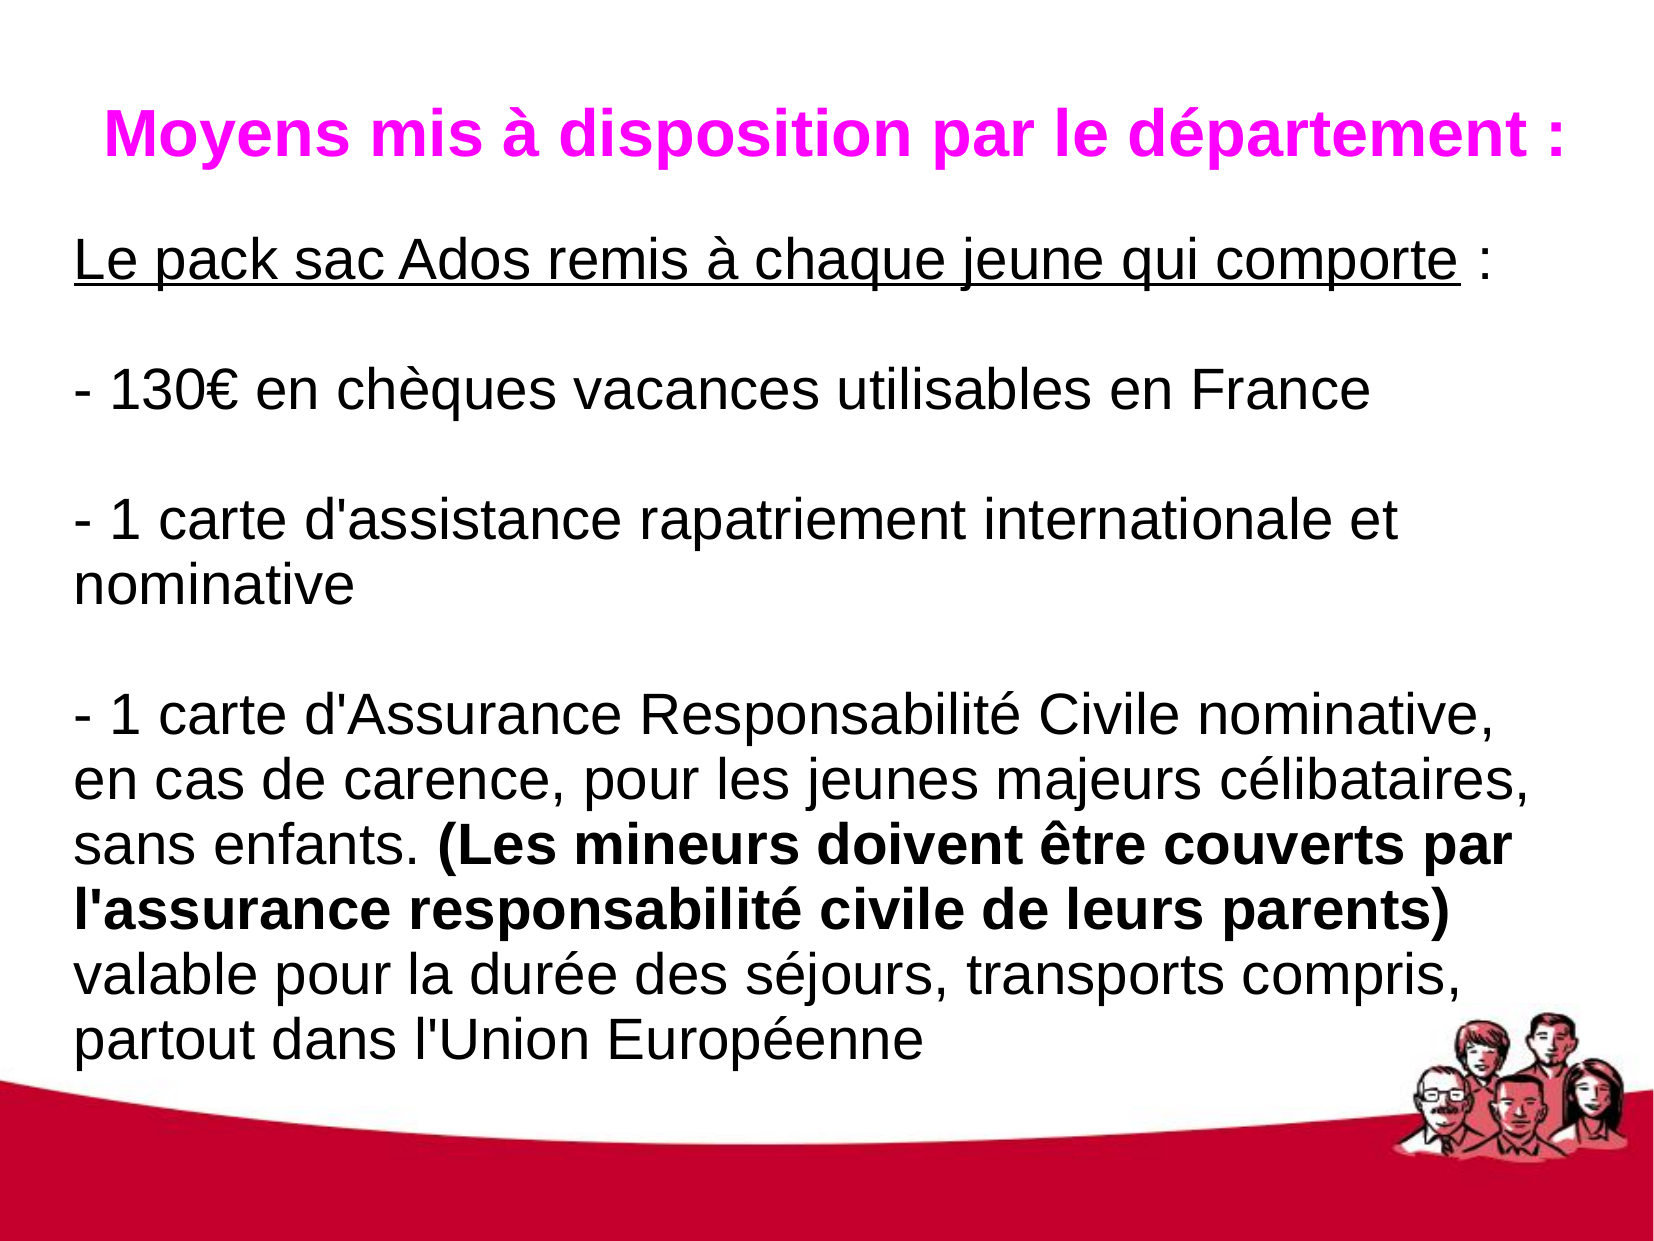

Moyens mis à disposition par le département :
Le pack sac Ados remis à chaque jeune qui comporte :
- 130€ en chèques vacances utilisables en France
- 1 carte d'assistance rapatriement internationale et nominative
- 1 carte d'Assurance Responsabilité Civile nominative, en cas de carence, pour les jeunes majeurs célibataires, sans enfants. (Les mineurs doivent être couverts par l'assurance responsabilité civile de leurs parents) valable pour la durée des séjours, transports compris, partout dans l'Union Européenne